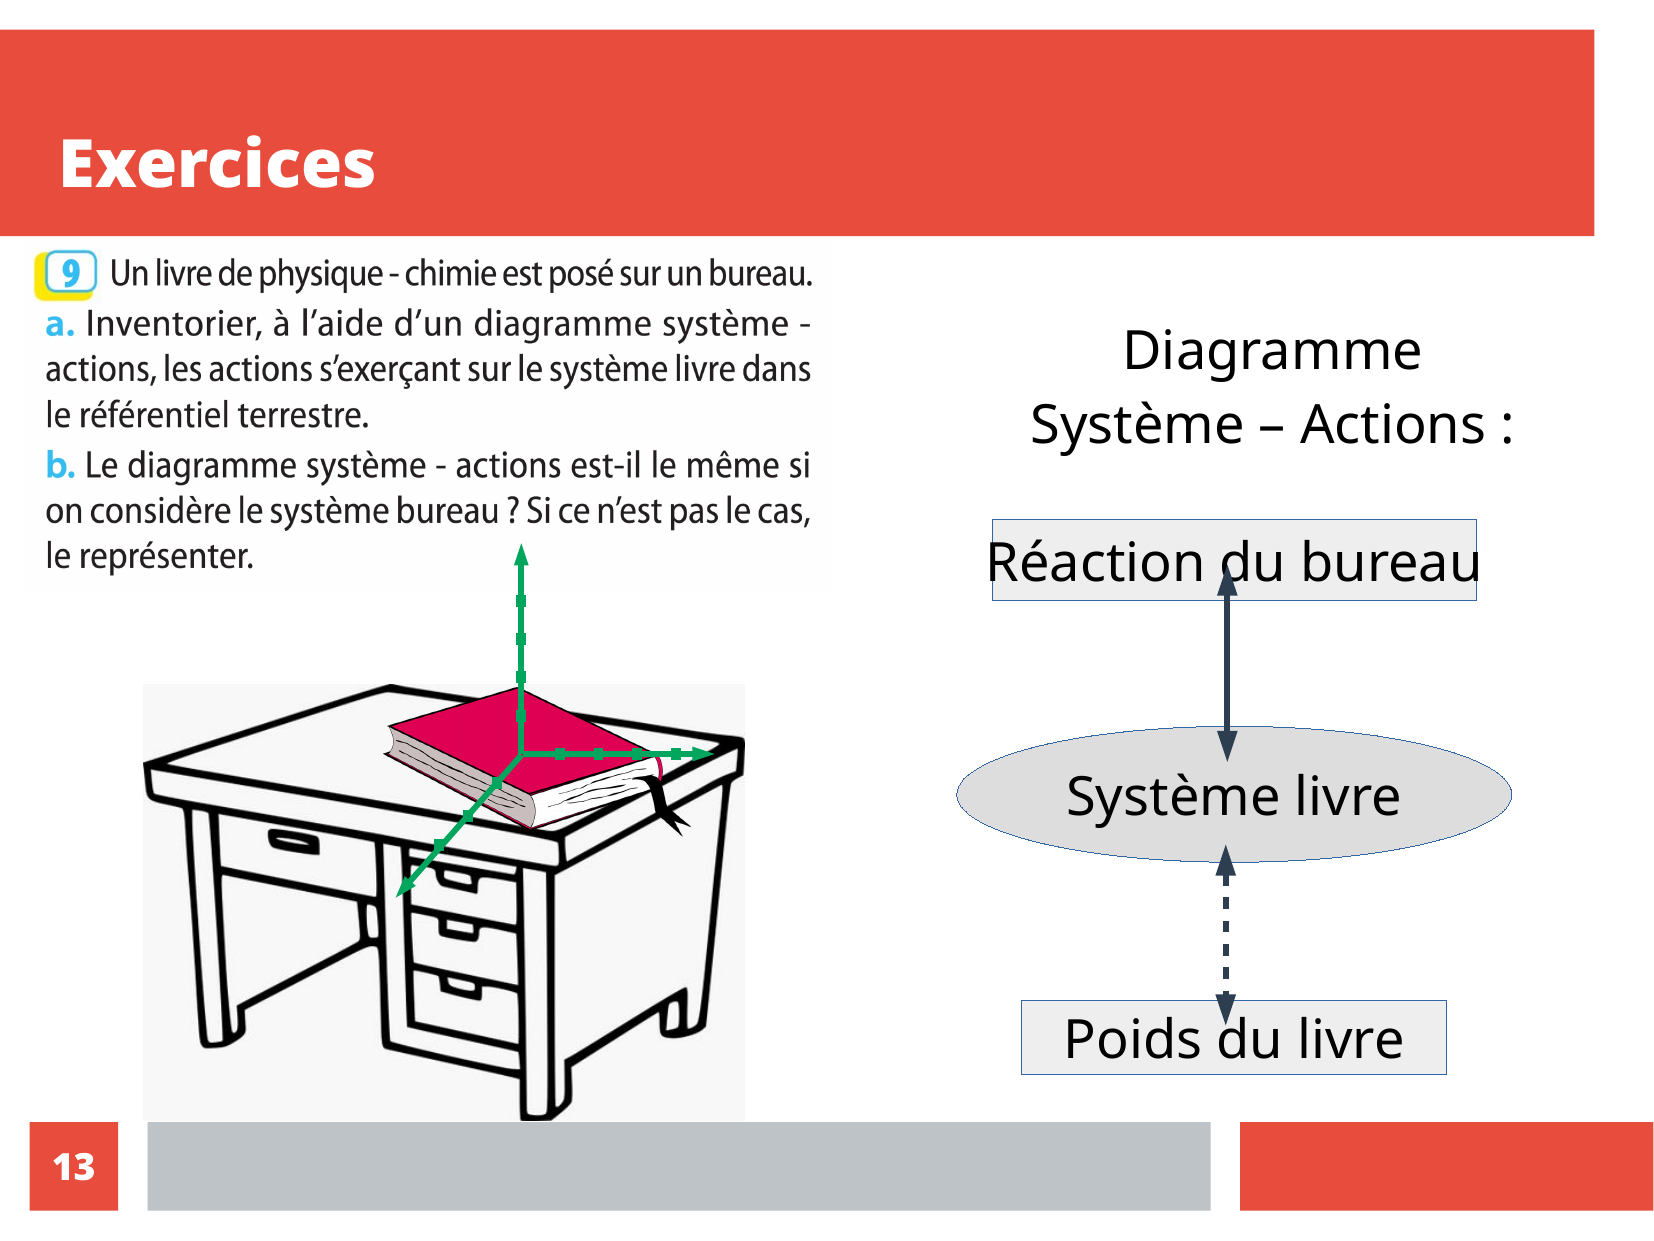

# Exercices
Diagramme
Système – Actions :
Réaction du bureau
Système livre
Poids du livre
13